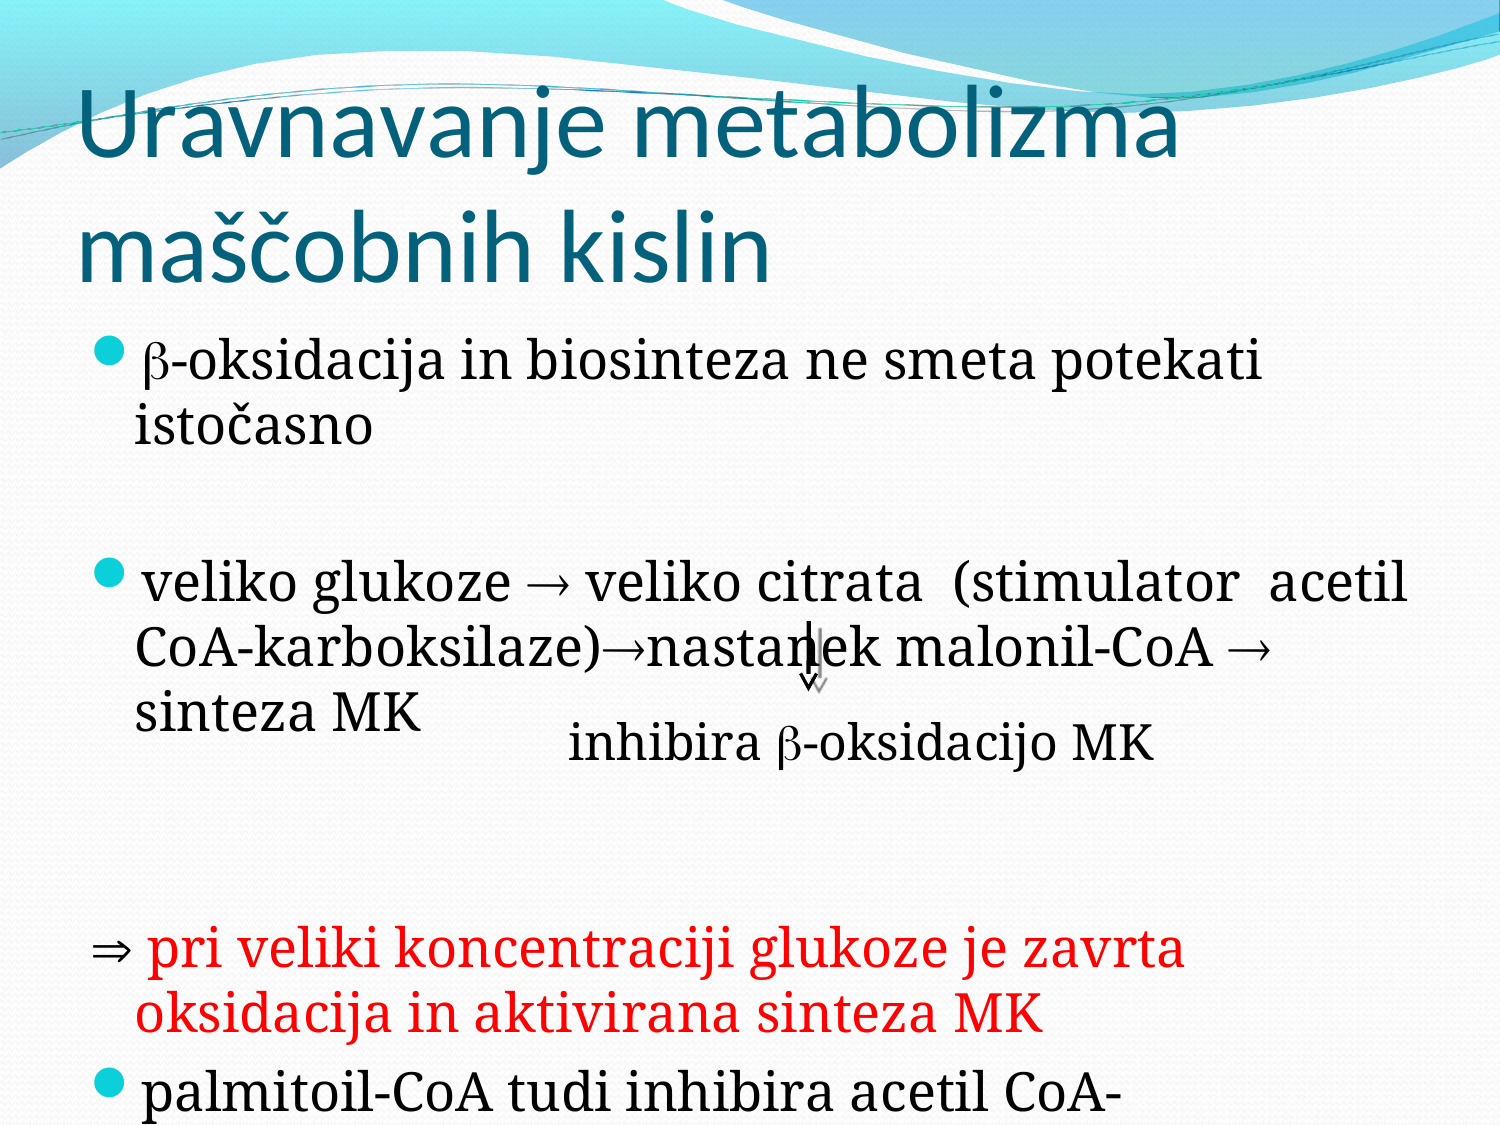

# Uravnavanje metabolizma maščobnih kislin
-oksidacija in biosinteza ne smeta potekati istočasno
veliko glukoze  veliko citrata (stimulator acetil CoA-karboksilaze)nastanek malonil-CoA  sinteza MK
 pri veliki koncentraciji glukoze je zavrta oksidacija in aktivirana sinteza MK
palmitoil-CoA tudi inhibira acetil CoA-karboksilazo
 hitrost sinteze MK uravnava končni produkt
inhibira -oksidacijo MK